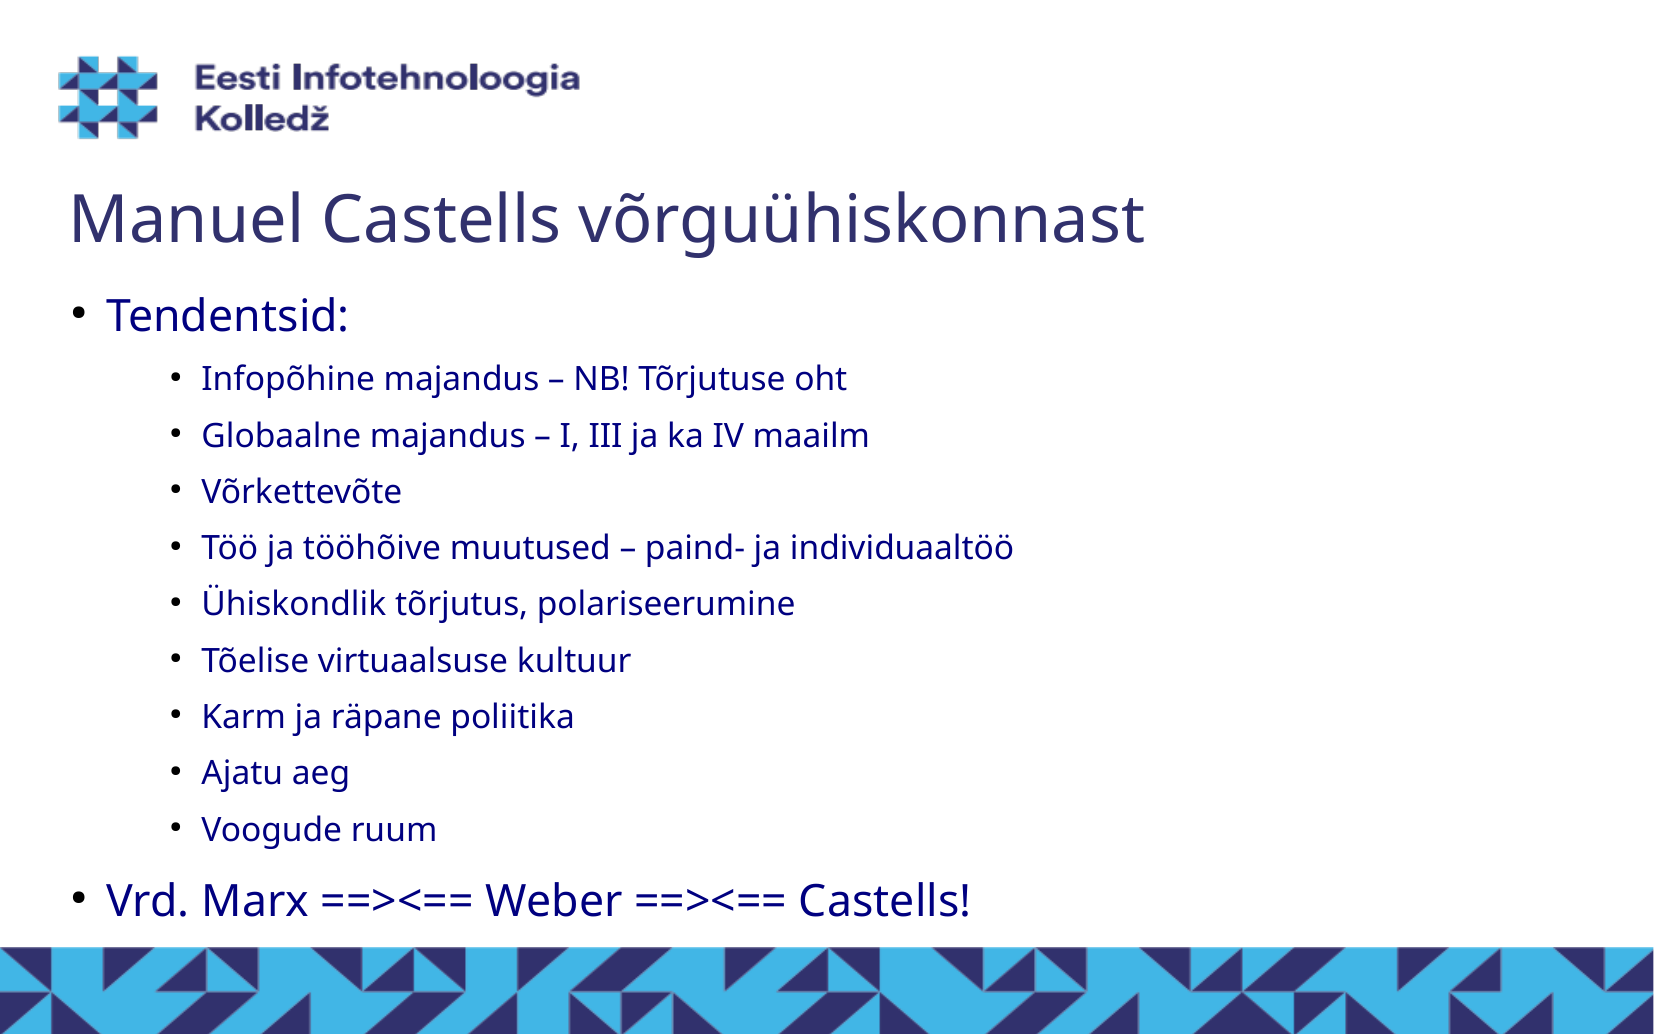

# Manuel Castells võrguühiskonnast
Tendentsid:
Infopõhine majandus – NB! Tõrjutuse oht
Globaalne majandus – I, III ja ka IV maailm
Võrkettevõte
Töö ja tööhõive muutused – paind- ja individuaaltöö
Ühiskondlik tõrjutus, polariseerumine
Tõelise virtuaalsuse kultuur
Karm ja räpane poliitika
Ajatu aeg
Voogude ruum
Vrd. Marx ==><== Weber ==><== Castells!